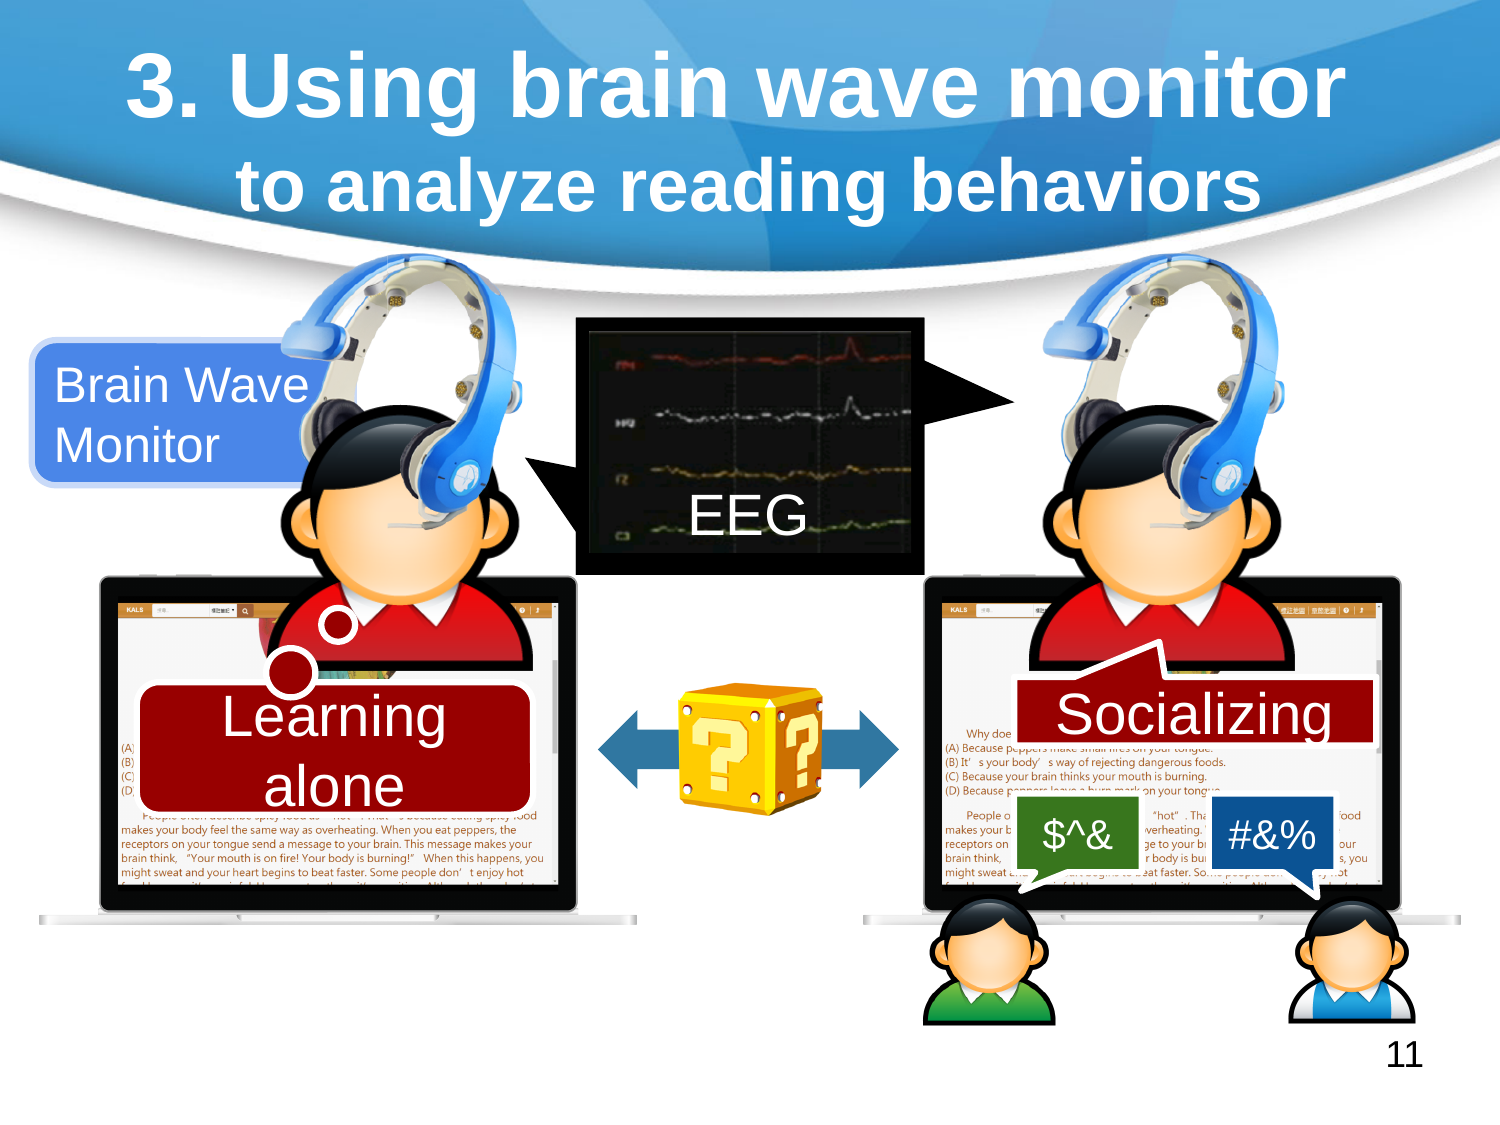

# 3. Using brain wave monitor to analyze reading behaviors
Brain Wave
Monitor
EEG
Socializing
Learning alone
$^&
#&%